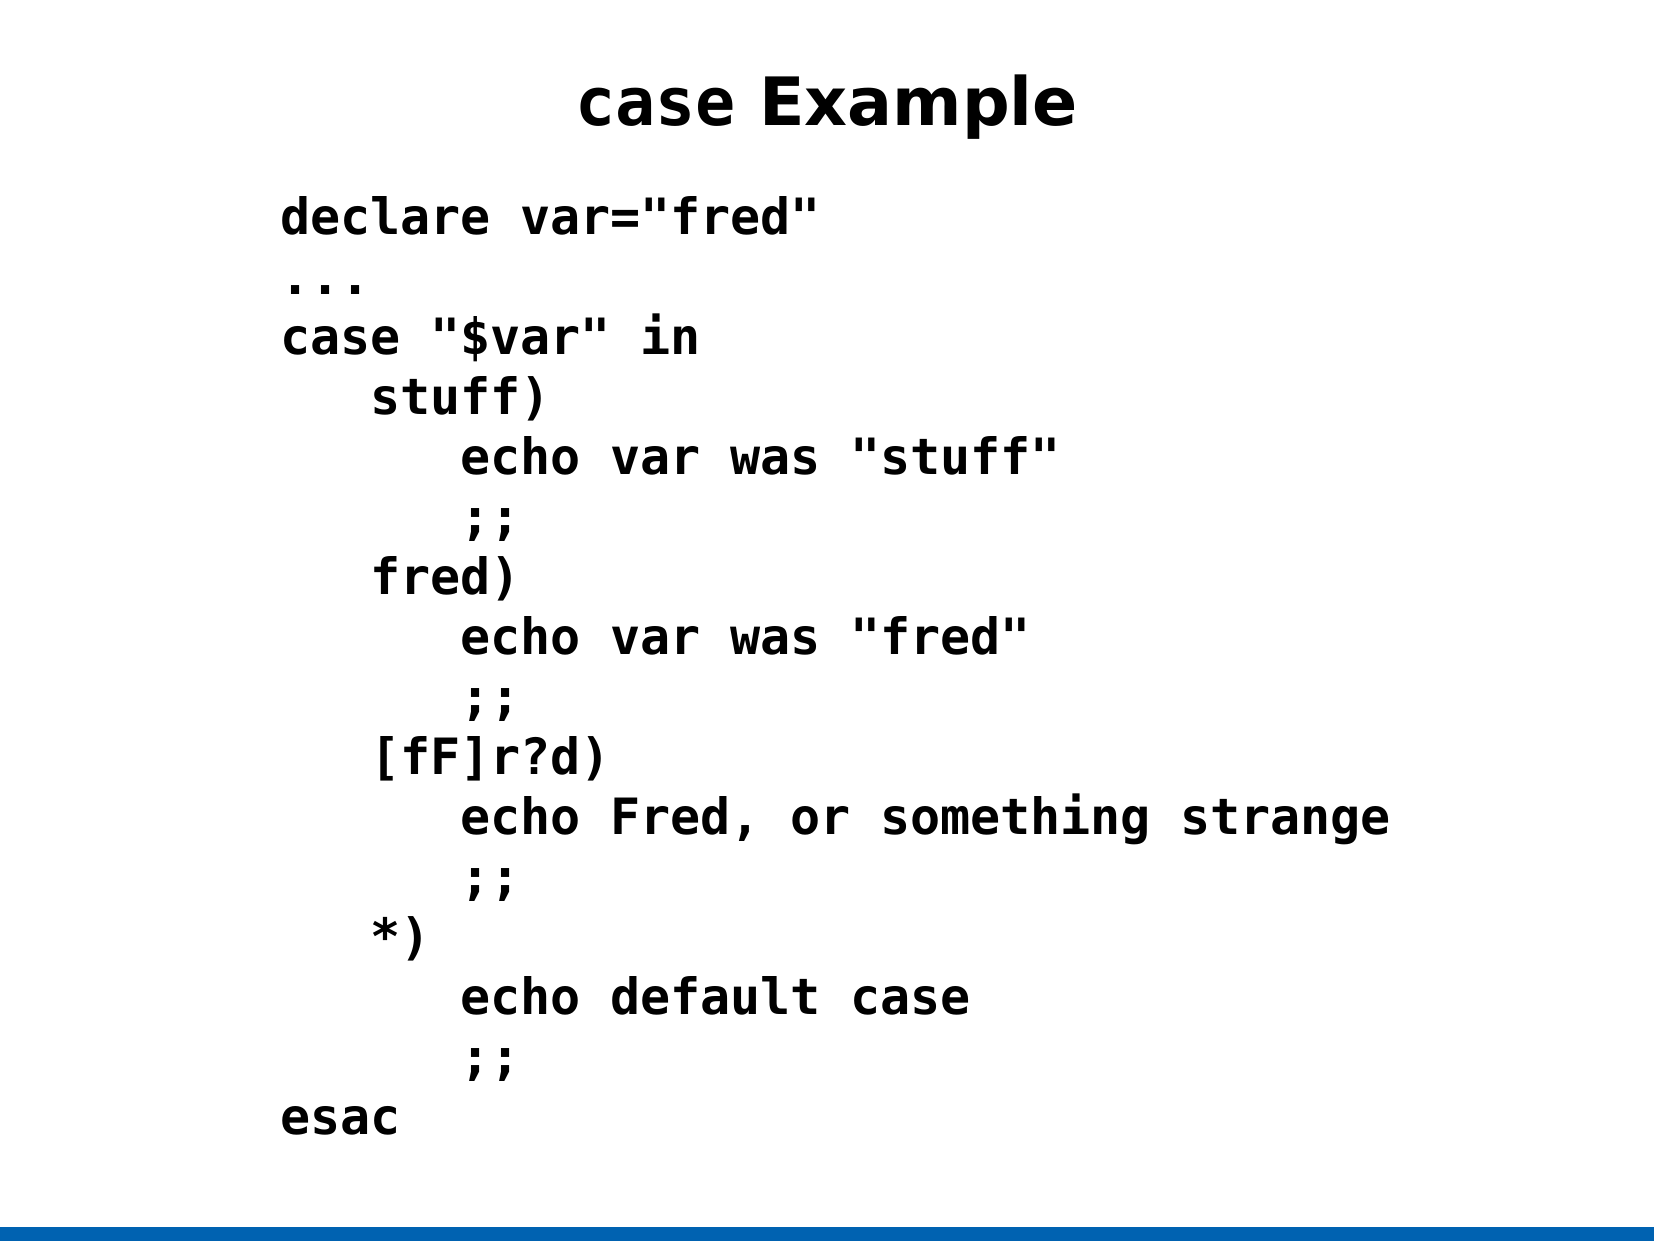

# case Example
declare var="fred"
...
case "$var" in
 stuff)
 echo var was "stuff"
 ;;
 fred)
 echo var was "fred"
 ;;
 [fF]r?d)
 echo Fred, or something strange
 ;;
 *)
 echo default case
 ;;
esac